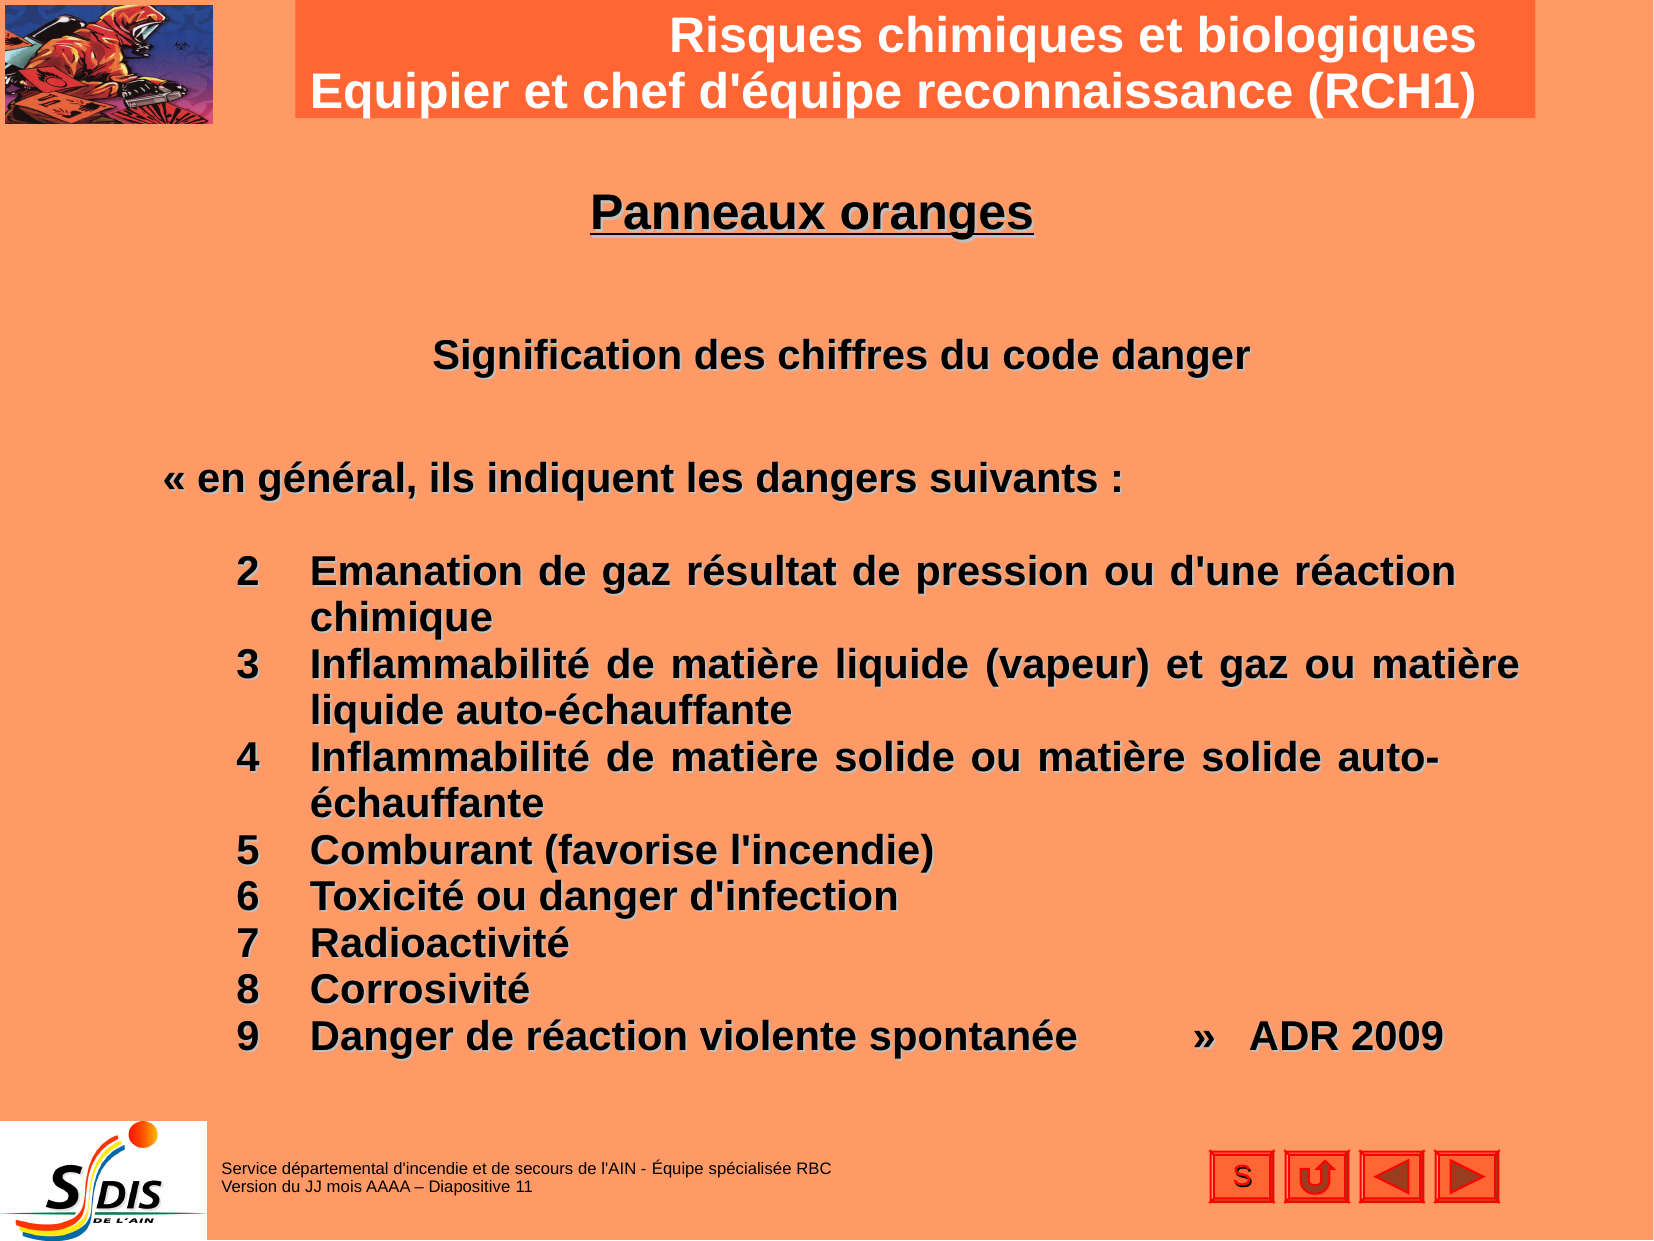

Panneaux oranges
Signification des chiffres du code danger
« en général, ils indiquent les dangers suivants :
	2	Emanation de gaz résultat de pression ou d'une réaction 			chimique
	3	Inflammabilité de matière liquide (vapeur) et gaz ou matière 		liquide auto-échauffante
	4	Inflammabilité de matière solide ou matière solide auto-				échauffante
	5	Comburant (favorise l'incendie)
	6	Toxicité ou danger d'infection
	7	Radioactivité
	8	Corrosivité
	9	Danger de réaction violente spontanée  » ADR 2009
S